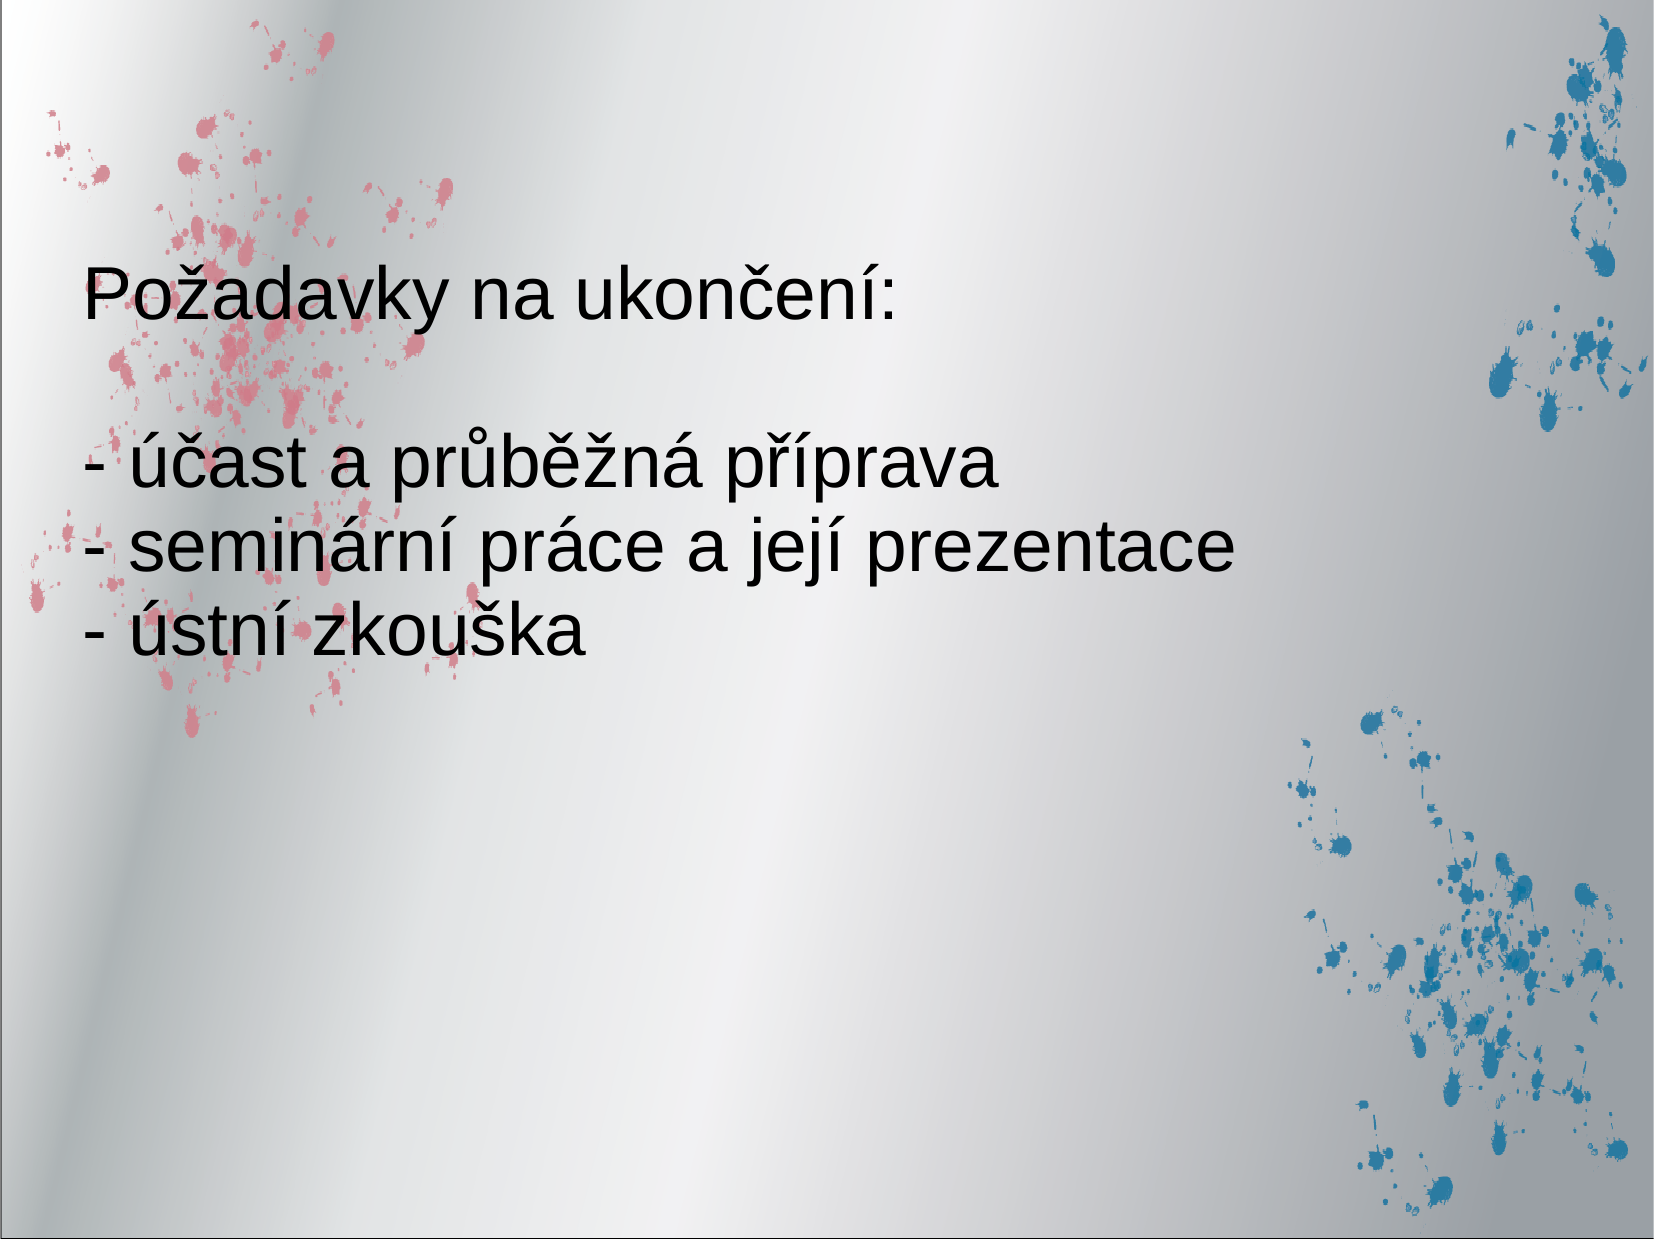

# Požadavky na ukončení: - účast a průběžná příprava - seminární práce a její prezentace - ústní zkouška